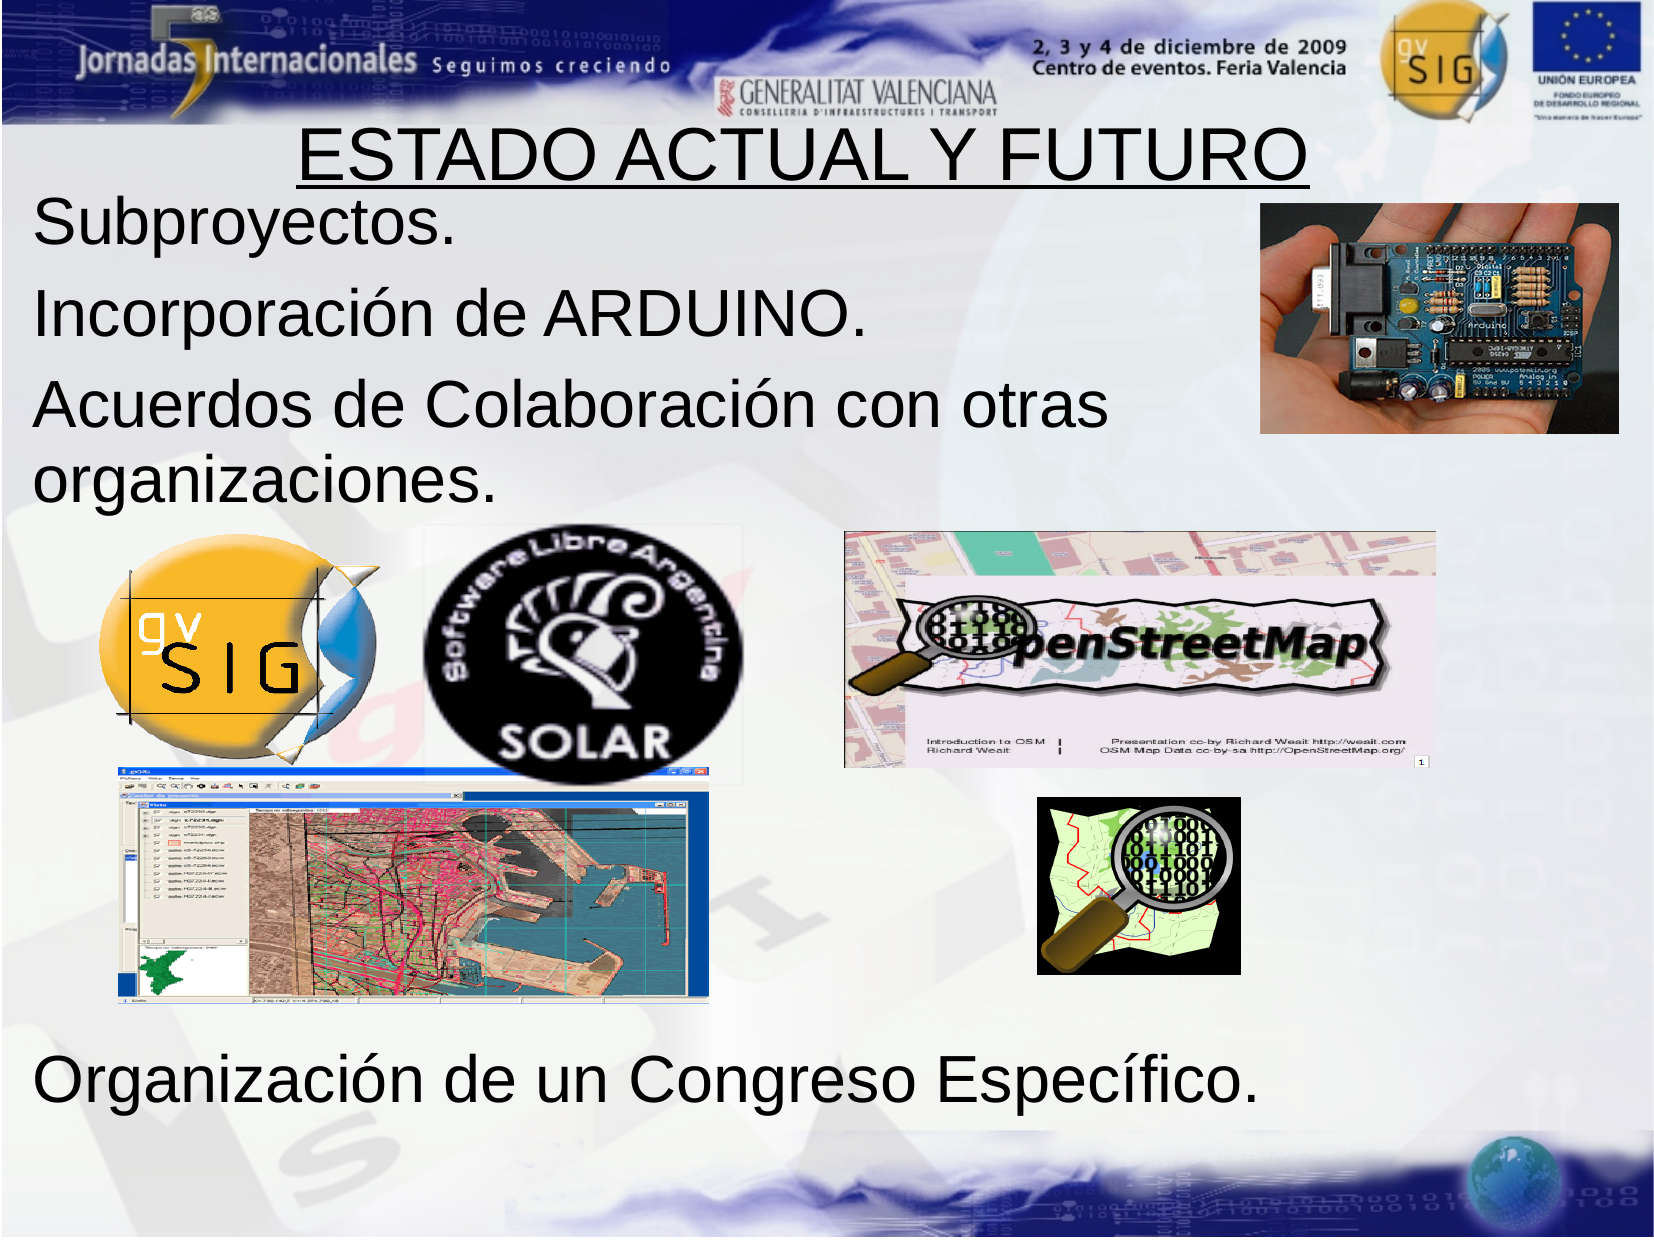

# ESTADO ACTUAL Y FUTURO
Subproyectos.
Incorporación de ARDUINO.
Acuerdos de Colaboración con otras organizaciones.
Organización de un Congreso Específico.